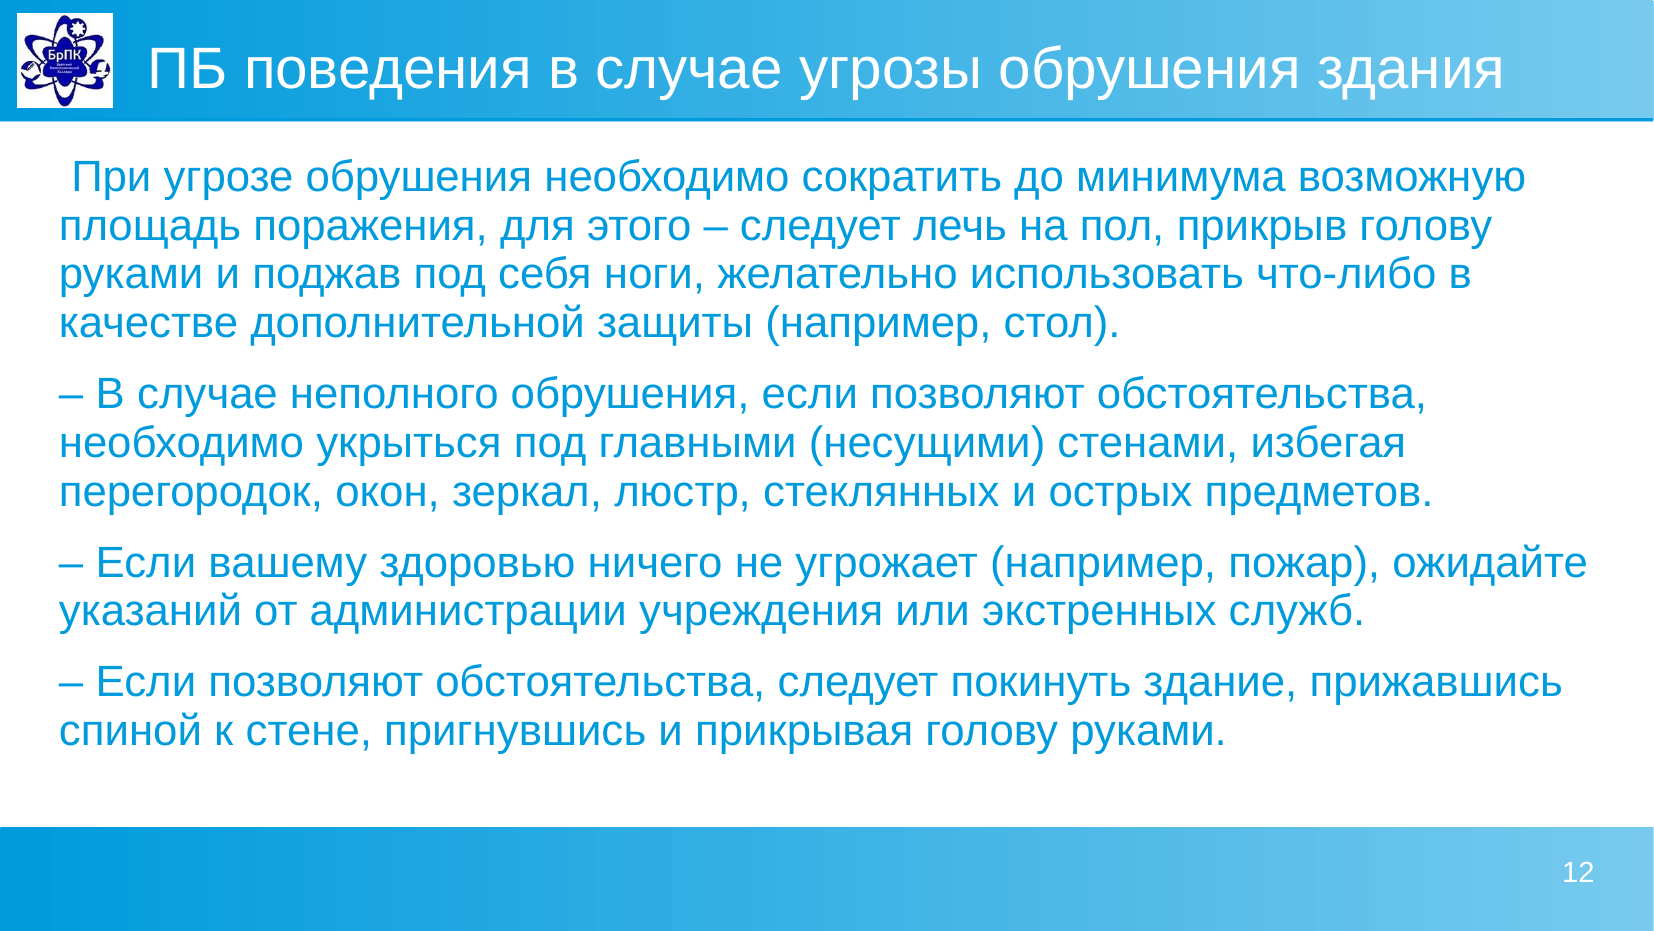

# ПБ поведения в случае угрозы обрушения здания
 При угрозе обрушения необходимо сократить до минимума возможную площадь поражения, для этого – следует лечь на пол, прикрыв голову руками и поджав под себя ноги, желательно использовать что-либо в качестве дополнительной защиты (например, стол).
– В случае неполного обрушения, если позволяют обстоятельства, необходимо укрыться под главными (несущими) стенами, избегая перегородок, окон, зеркал, люстр, стеклянных и острых предметов.
– Если вашему здоровью ничего не угрожает (например, пожар), ожидайте указаний от администрации учреждения или экстренных служб.
– Если позволяют обстоятельства, следует покинуть здание, прижавшись спиной к стене, пригнувшись и прикрывая голову руками.
12